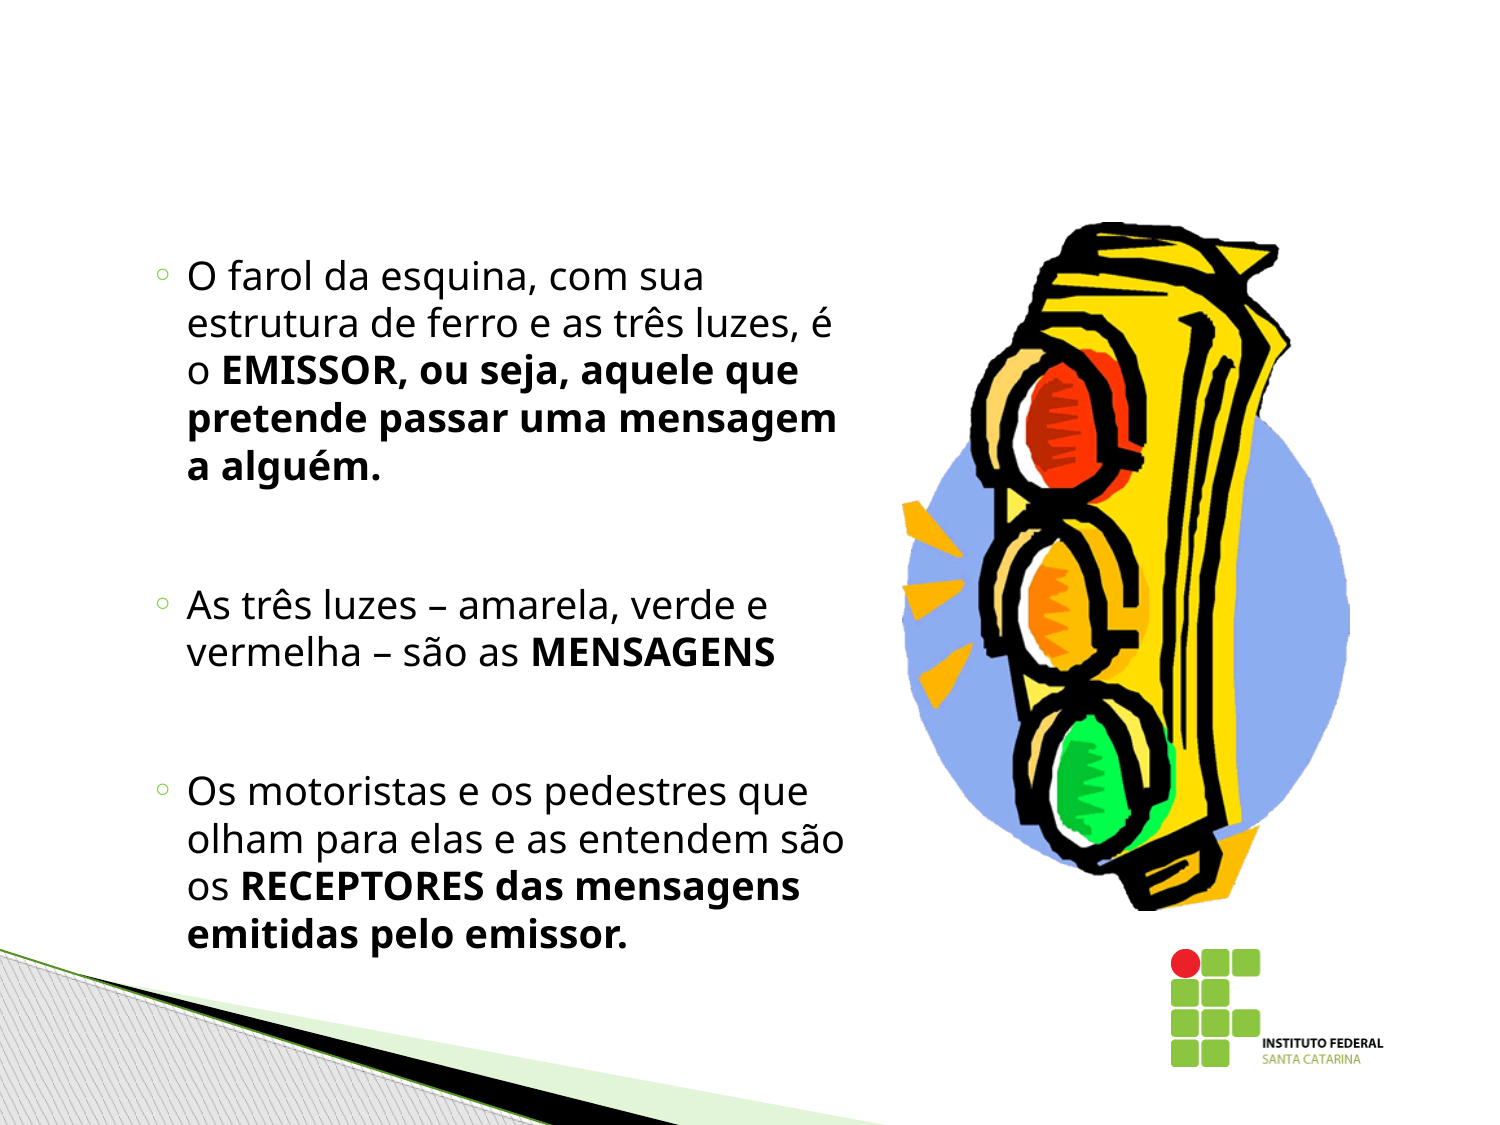

# O farol da esquina, com sua estrutura de ferro e as três luzes, é o EMISSOR, ou seja, aquele que pretende passar uma mensagem a alguém.
As três luzes – amarela, verde e vermelha – são as MENSAGENS
Os motoristas e os pedestres que olham para elas e as entendem são os RECEPTORES das mensagens emitidas pelo emissor.